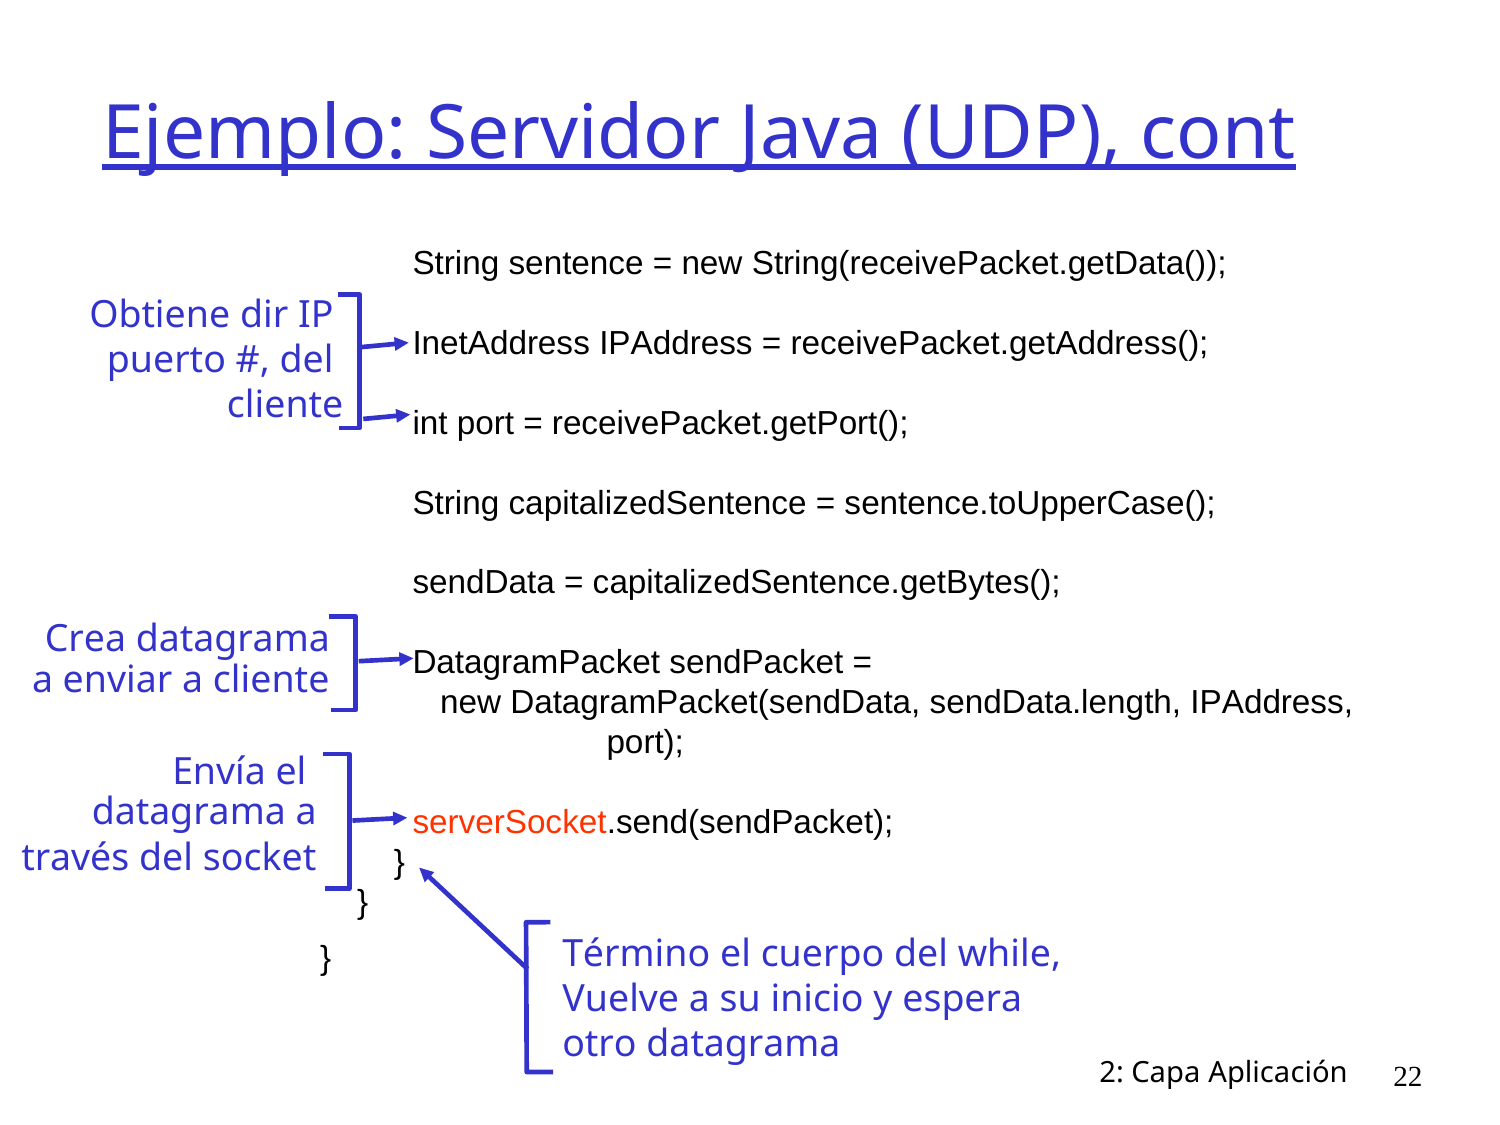

# Ejemplo: Servidor Java (UDP), cont
 String sentence = new String(receivePacket.getData());
 InetAddress IPAddress = receivePacket.getAddress();
 int port = receivePacket.getPort();
 String capitalizedSentence = sentence.toUpperCase();
 sendData = capitalizedSentence.getBytes();
 DatagramPacket sendPacket =
 new DatagramPacket(sendData, sendData.length, IPAddress,
 port);
 serverSocket.send(sendPacket);
 }
 }
}
Obtiene dir IP
puerto #, del
cliente
Crea datagrama
a enviar a cliente
Envía el
datagrama a
través del socket
Término el cuerpo del while,
Vuelve a su inicio y espera
otro datagrama